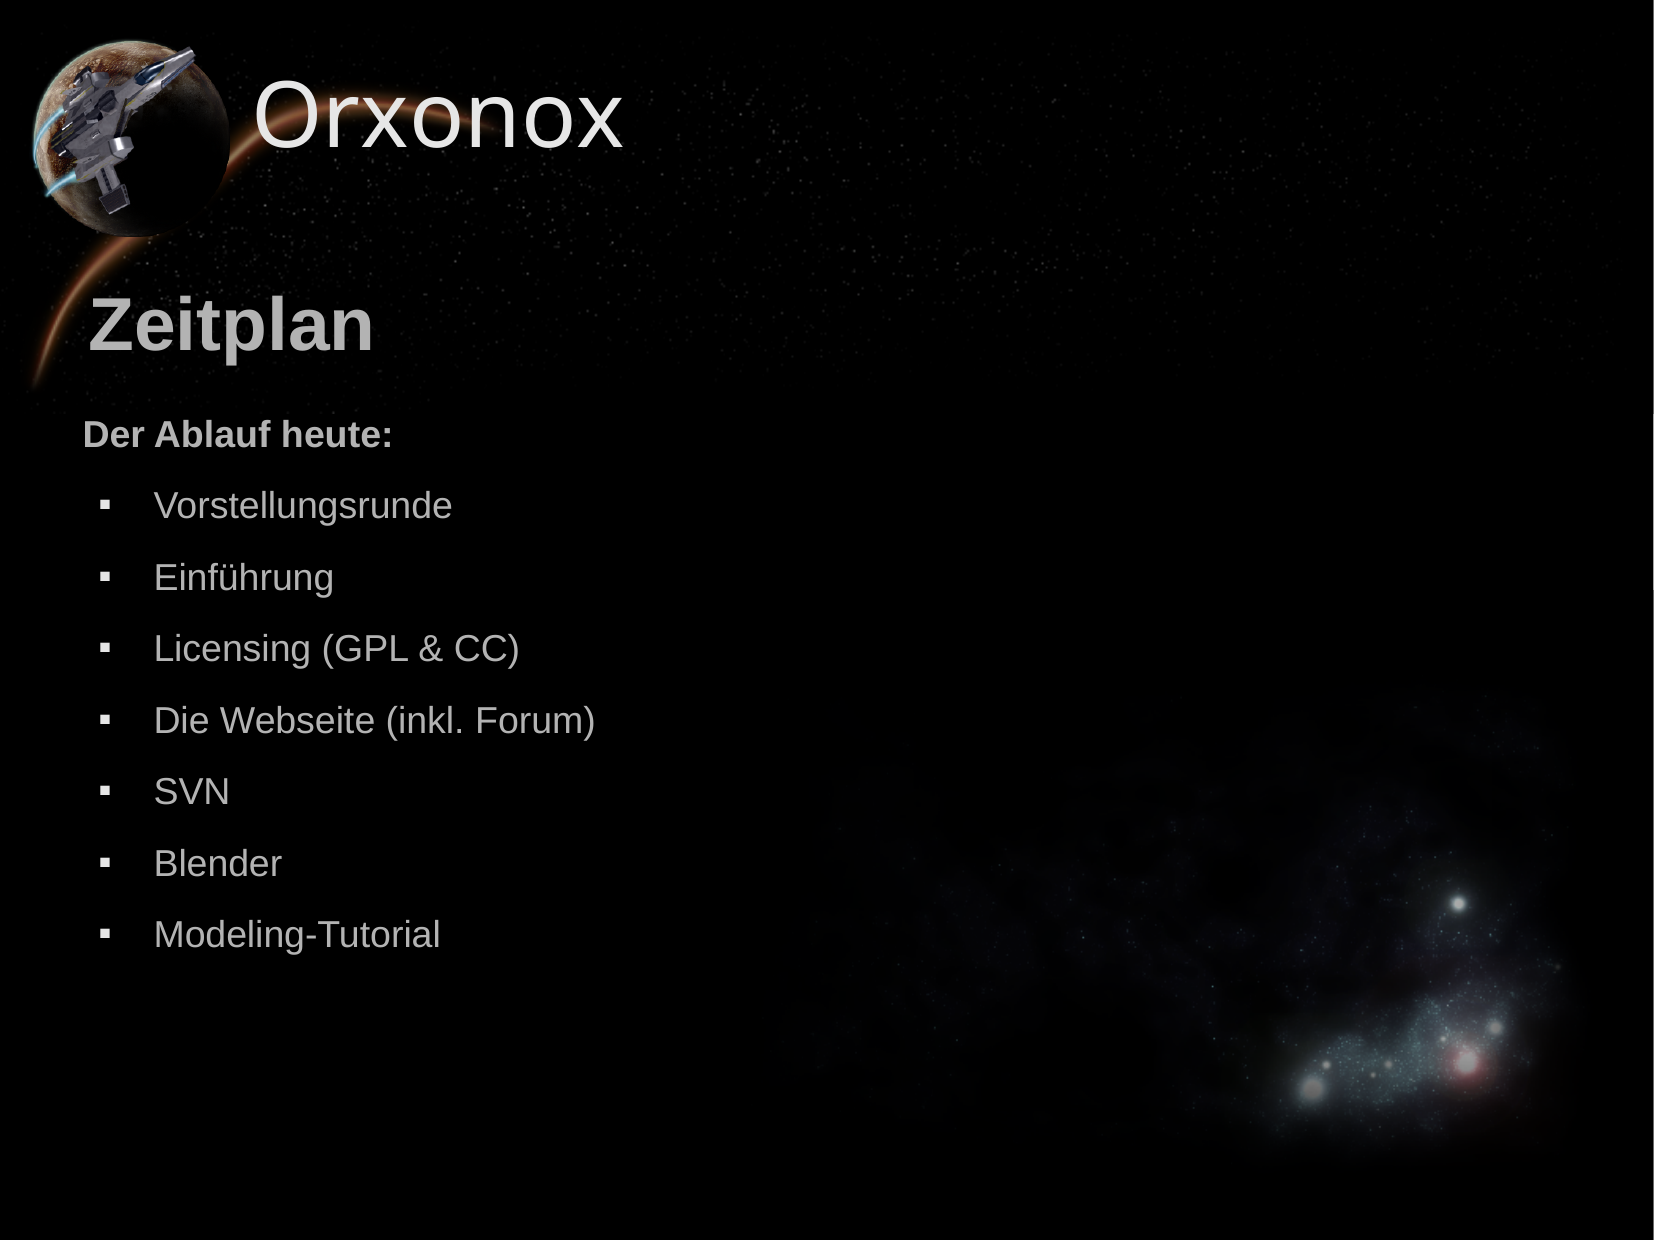

# Zeitplan
Der Ablauf heute:
Vorstellungsrunde
Einführung
Licensing (GPL & CC)
Die Webseite (inkl. Forum)
SVN
Blender
Modeling-Tutorial